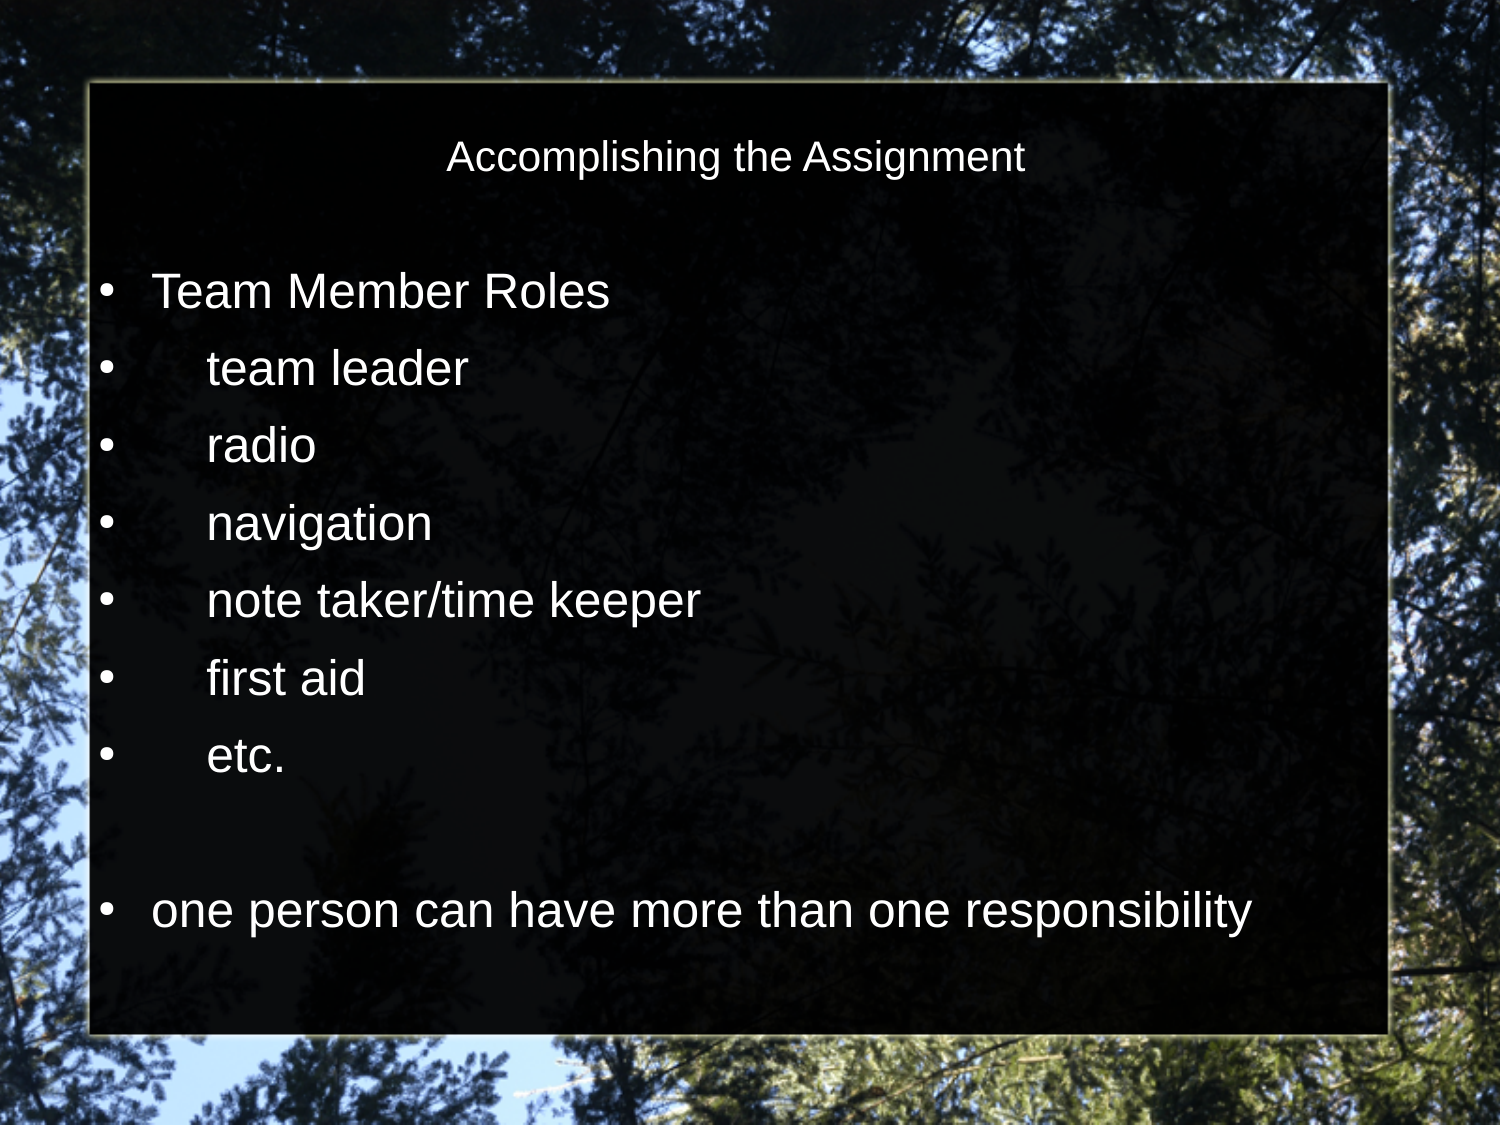

# Accomplishing the Assignment
Team Member Roles
 team leader
 radio
 navigation
 note taker/time keeper
 first aid
 etc.
one person can have more than one responsibility